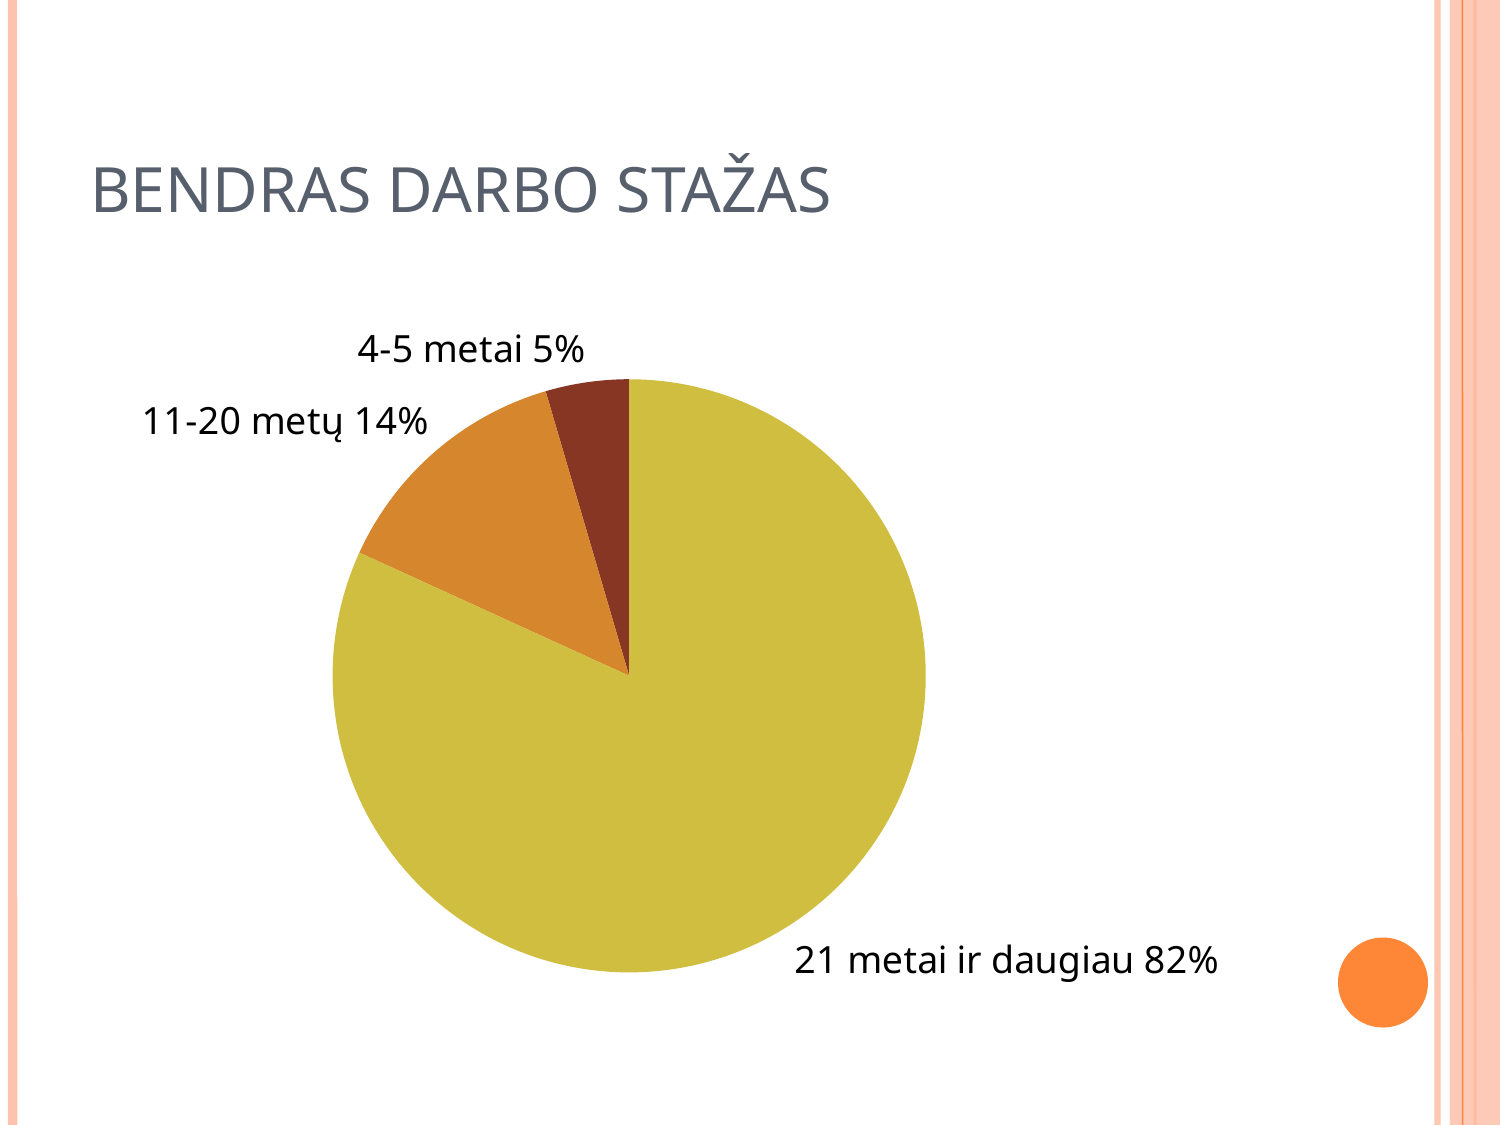

# Bendras darbo stažas
### Chart
| Category | Pardavimas |
|---|---|
| 4-5 metai | 2.0 |
| 11-20 metų | 6.0 |
| 21 metai ir daugiau | 36.0 |